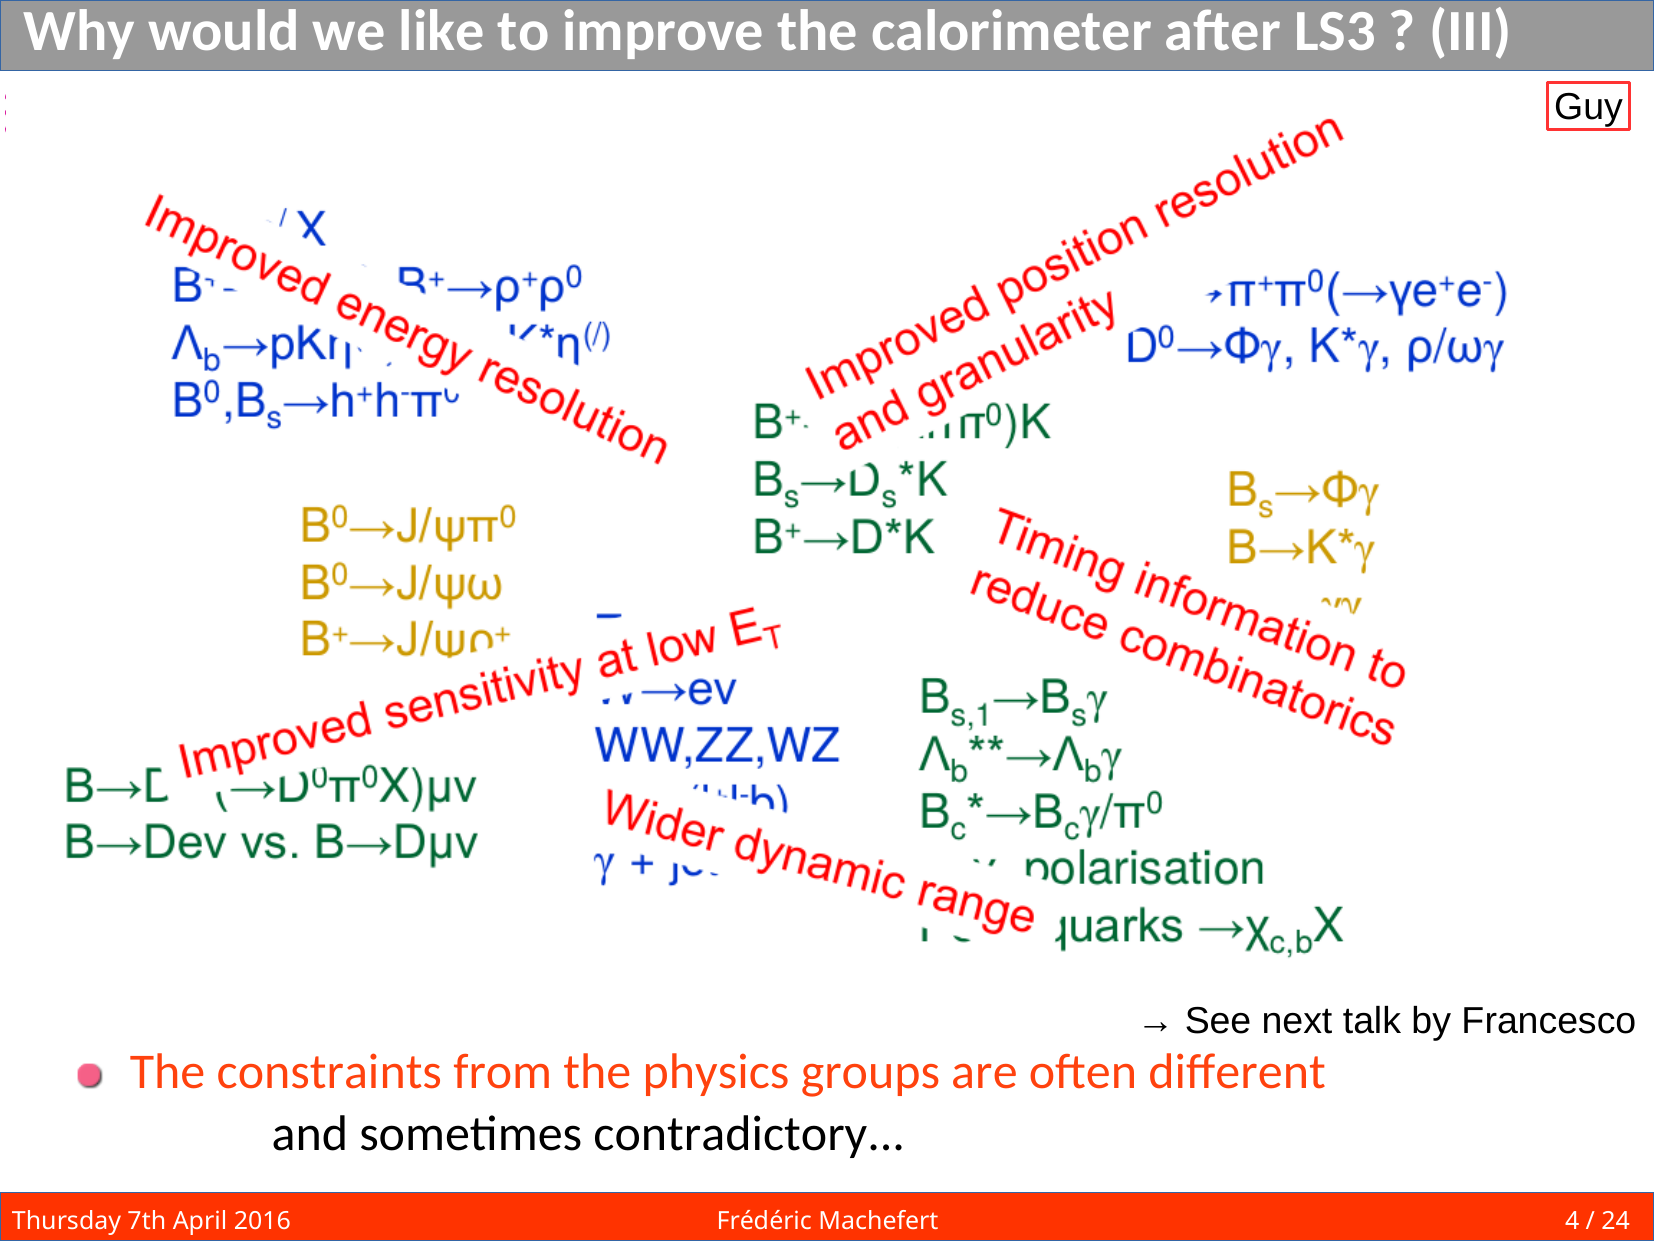

# Why would we like to improve the calorimeter after LS3 ? (III)
Guy
→ See next talk by Francesco
The constraints from the physics groups are often different
and sometimes contradictory...